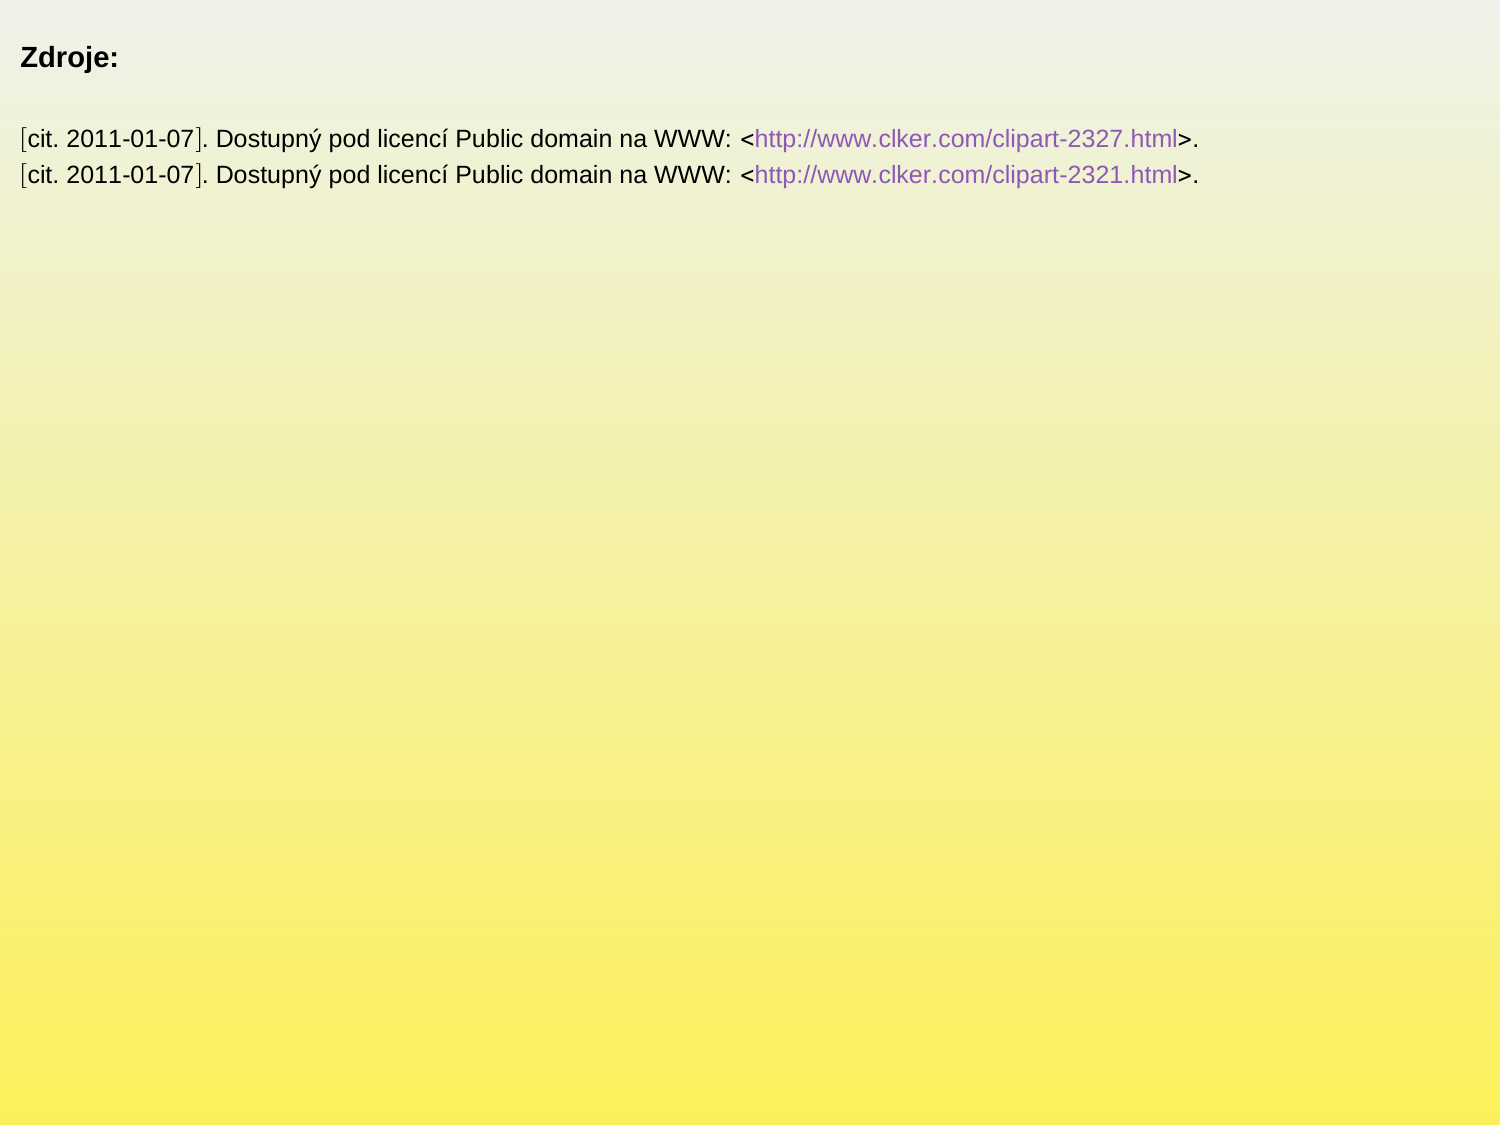

Zdroje:
cit. 2011-01-07. Dostupný pod licencí Public domain na WWW: http://www.clker.com/clipart-2327.html.
cit. 2011-01-07. Dostupný pod licencí Public domain na WWW: http://www.clker.com/clipart-2321.html.